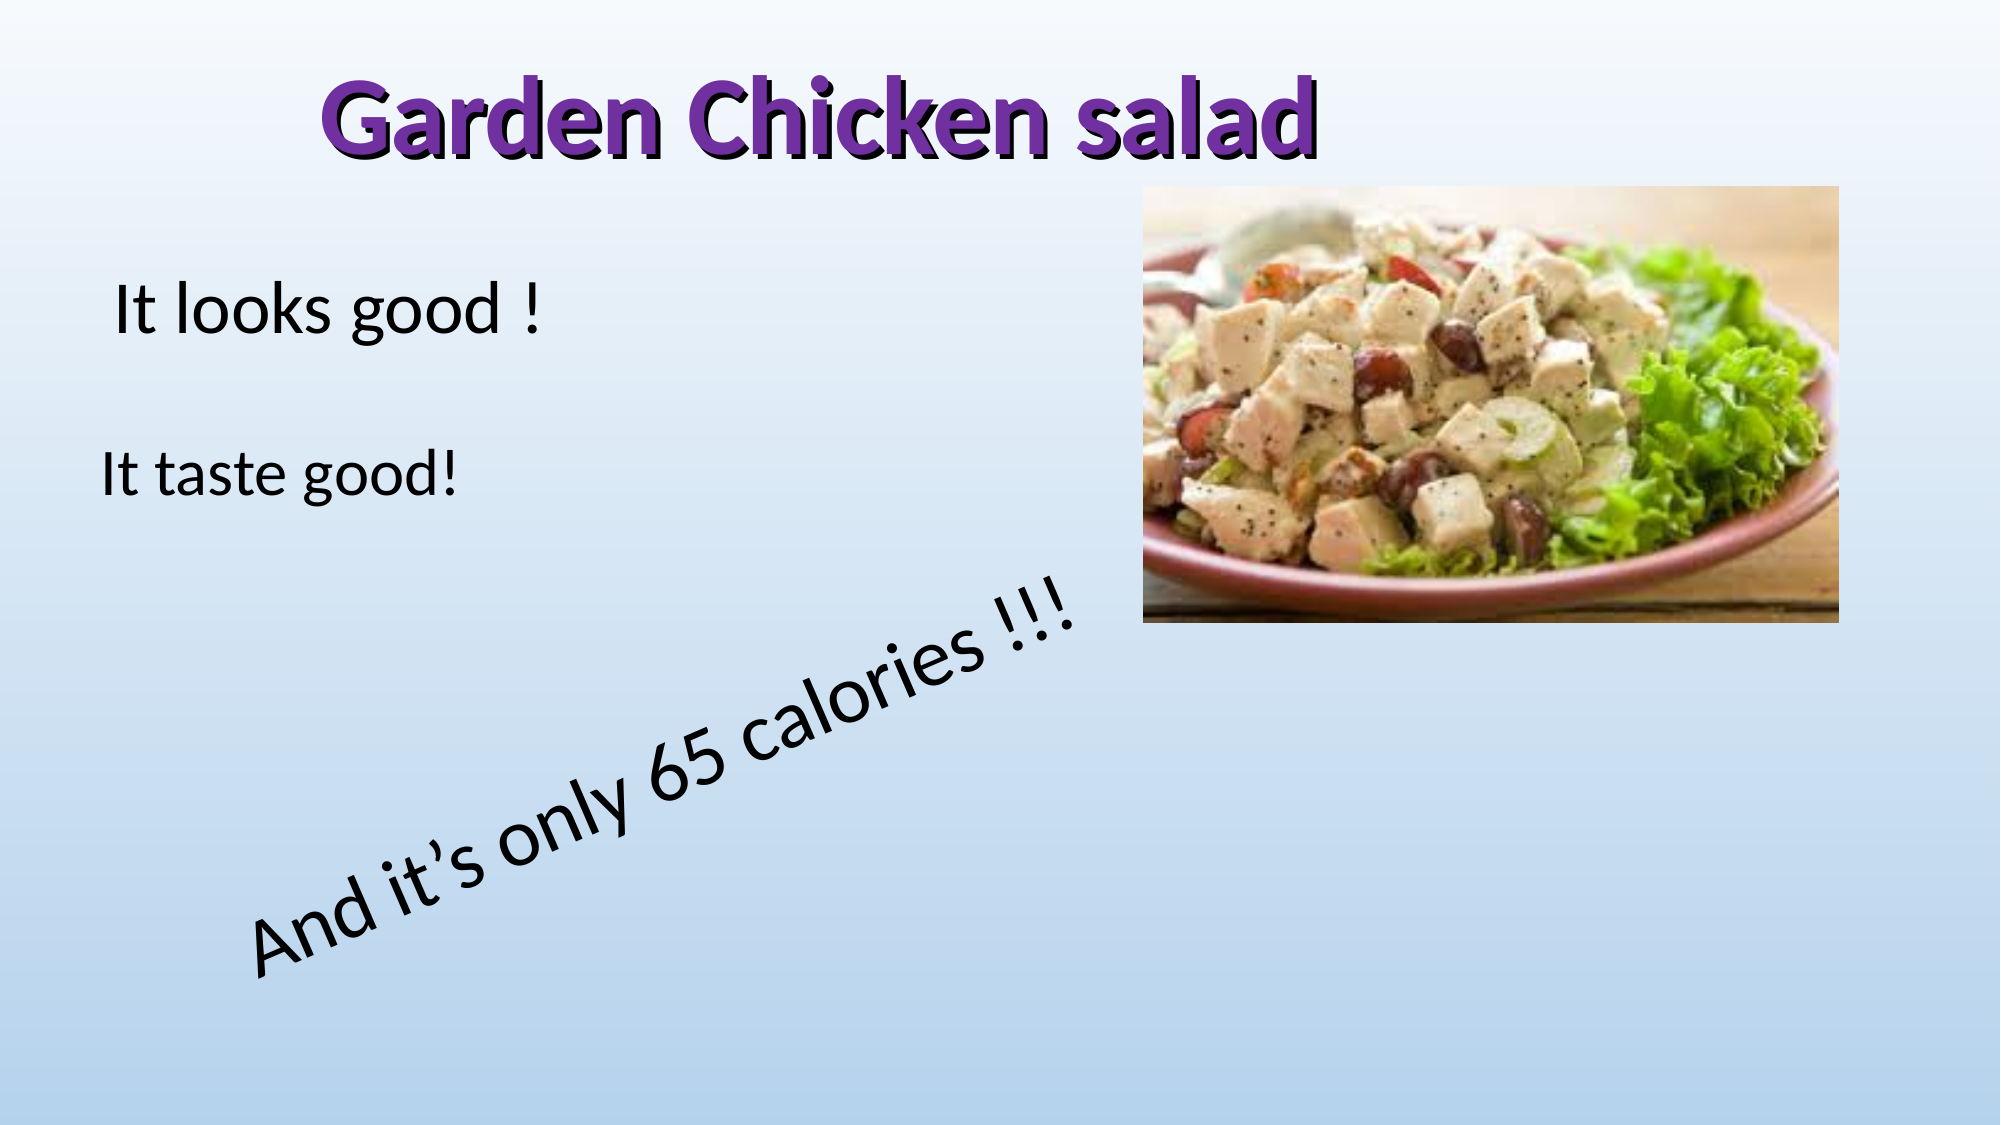

Garden Chicken salad
It looks good !
 It taste good!
And it’s only 65 calories !!!